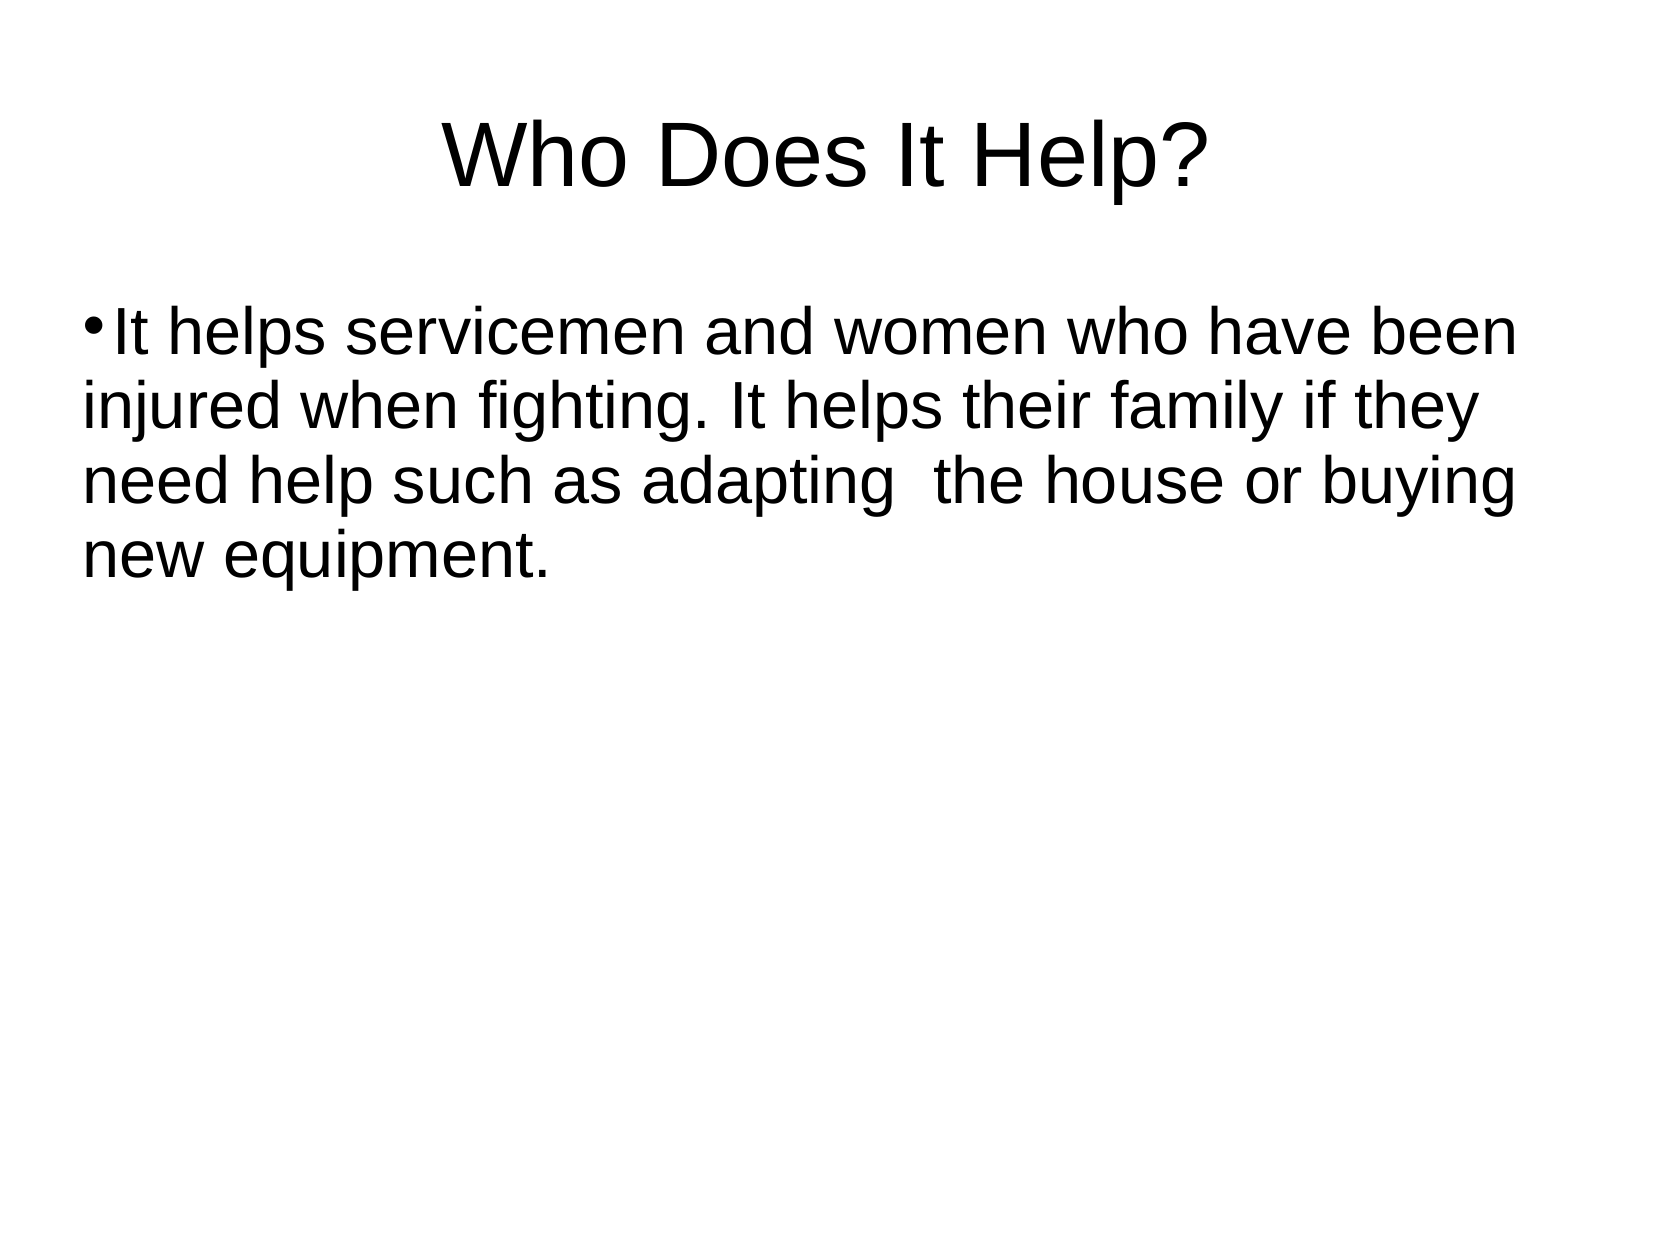

# Who Does It Help?
It helps servicemen and women who have been injured when fighting. It helps their family if they need help such as adapting the house or buying new equipment.